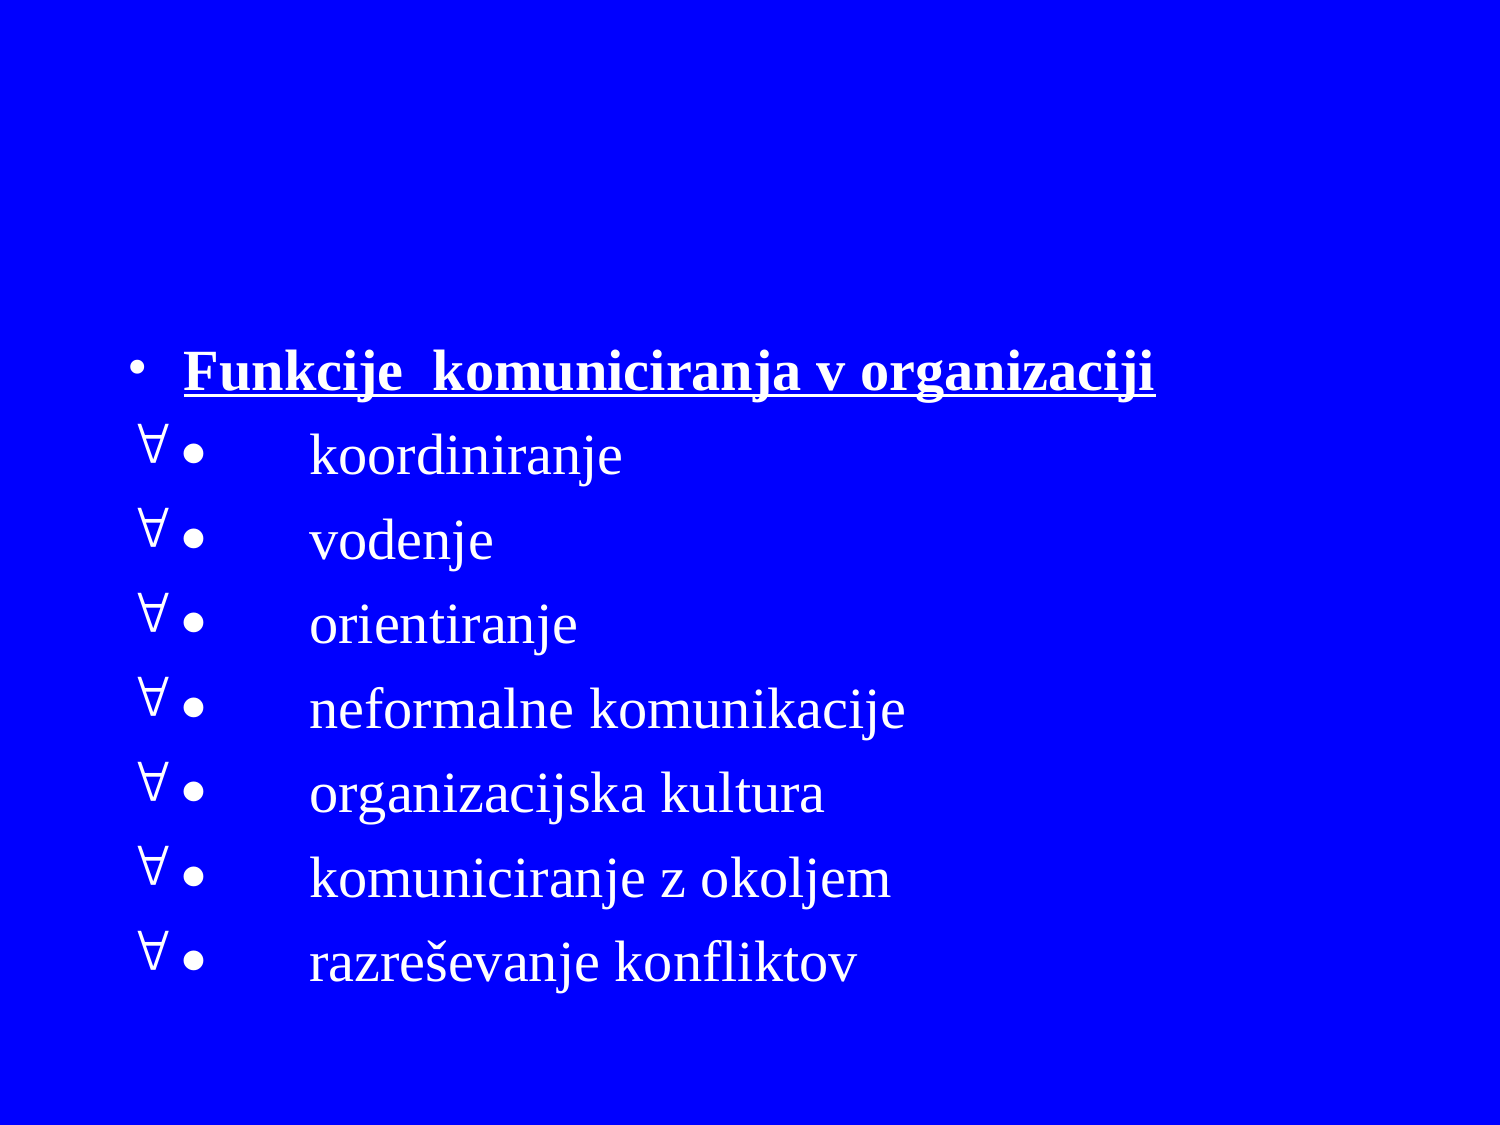

#
Funkcije komuniciranja v organizaciji
       koordiniranje
       vodenje
       orientiranje
       neformalne komunikacije
       organizacijska kultura
       komuniciranje z okoljem
       razreševanje konfliktov